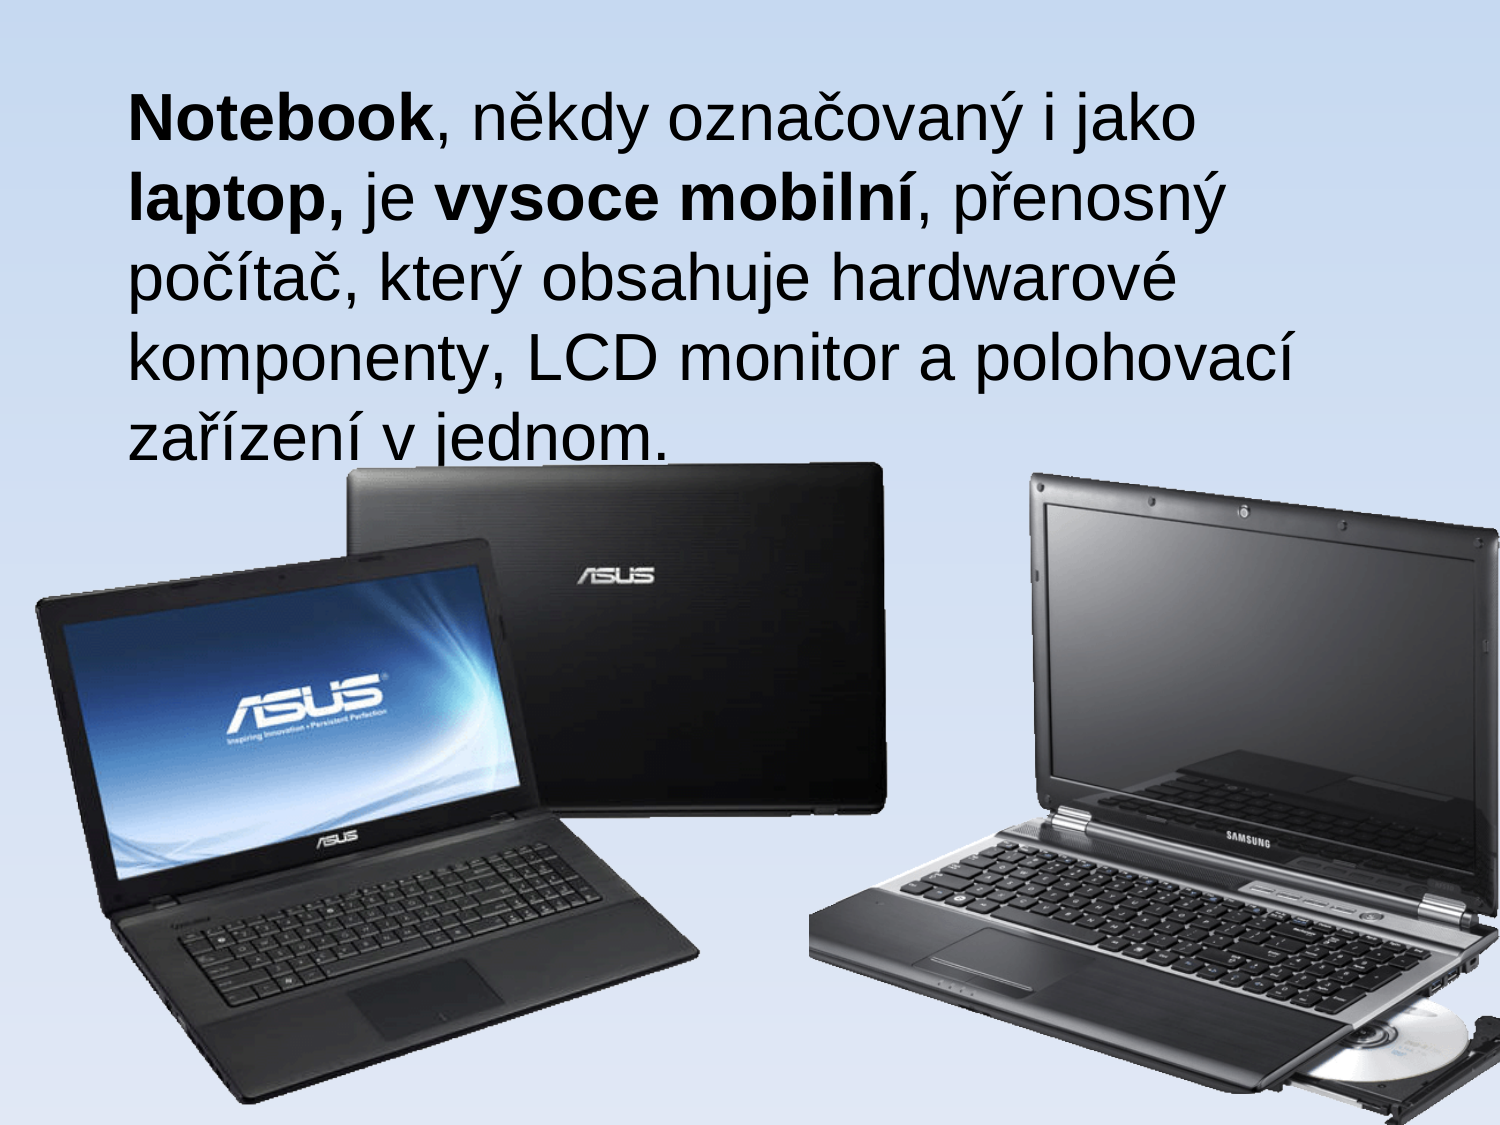

# Notebook, někdy označovaný i jako laptop, je vysoce mobilní, přenosný počítač, který obsahuje hardwarové komponenty, LCD monitor a polohovací zařízení v jednom.